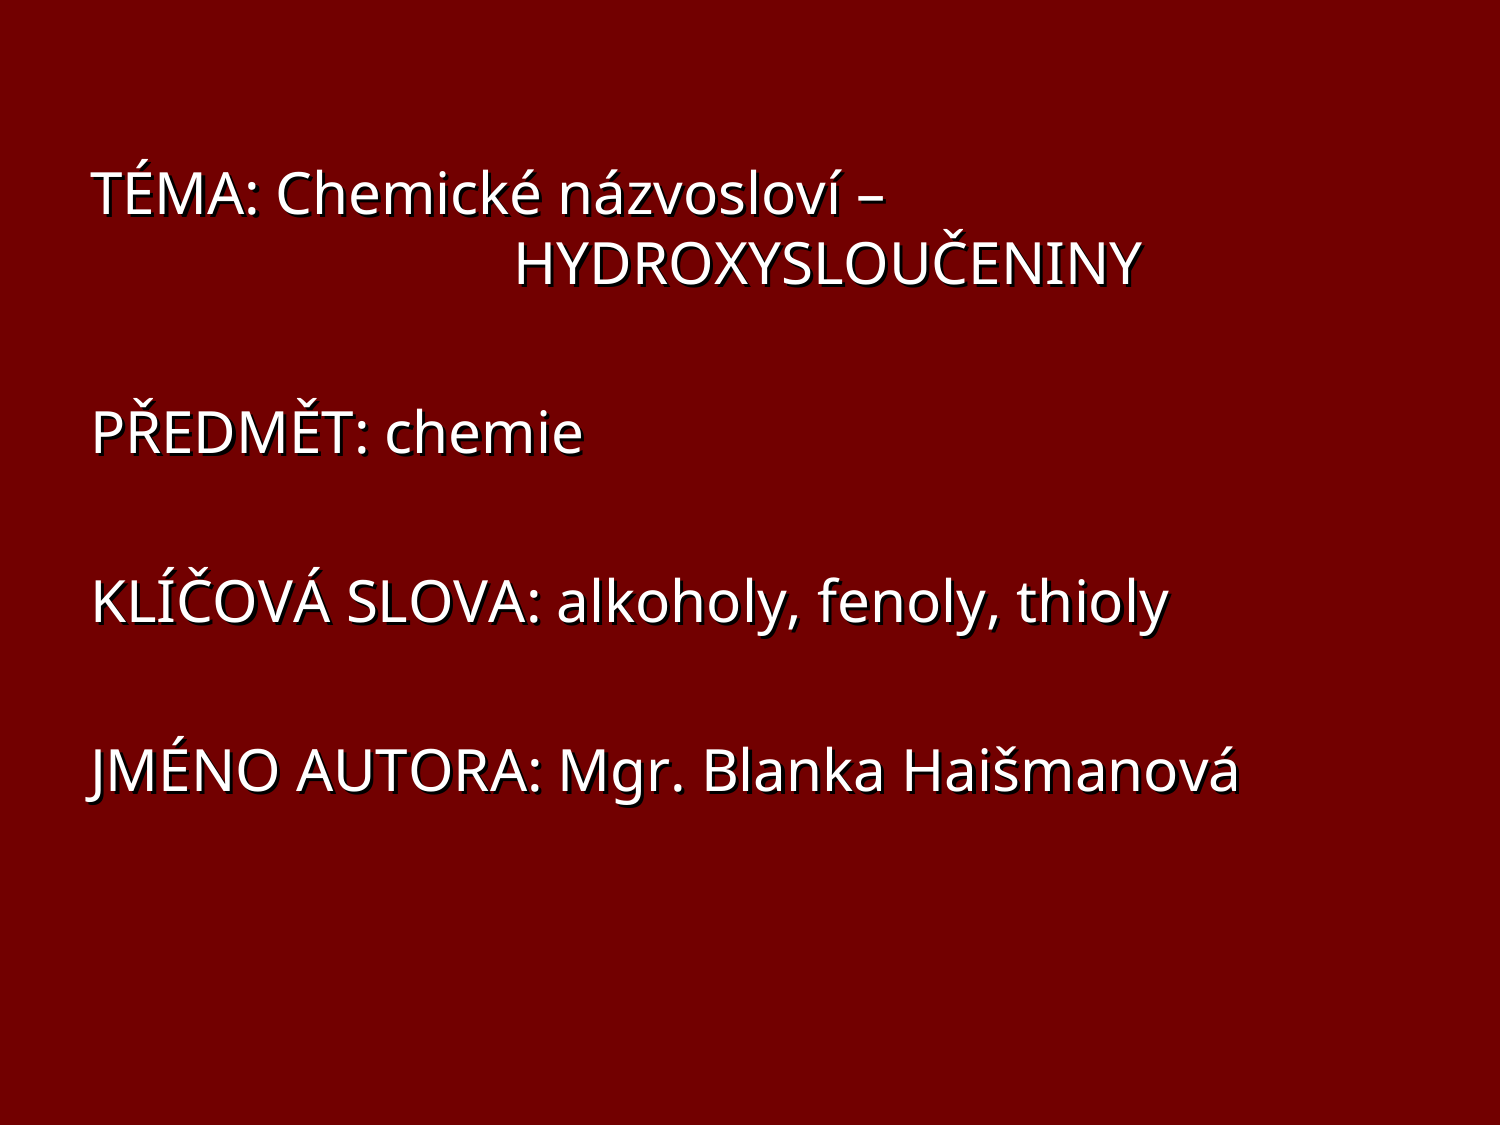

# TÉMA: Chemické názvosloví – 				 HYDROXYSLOUČENINY
PŘEDMĚT: chemie
KLÍČOVÁ SLOVA: alkoholy, fenoly, thioly
JMÉNO AUTORA: Mgr. Blanka Haišmanová